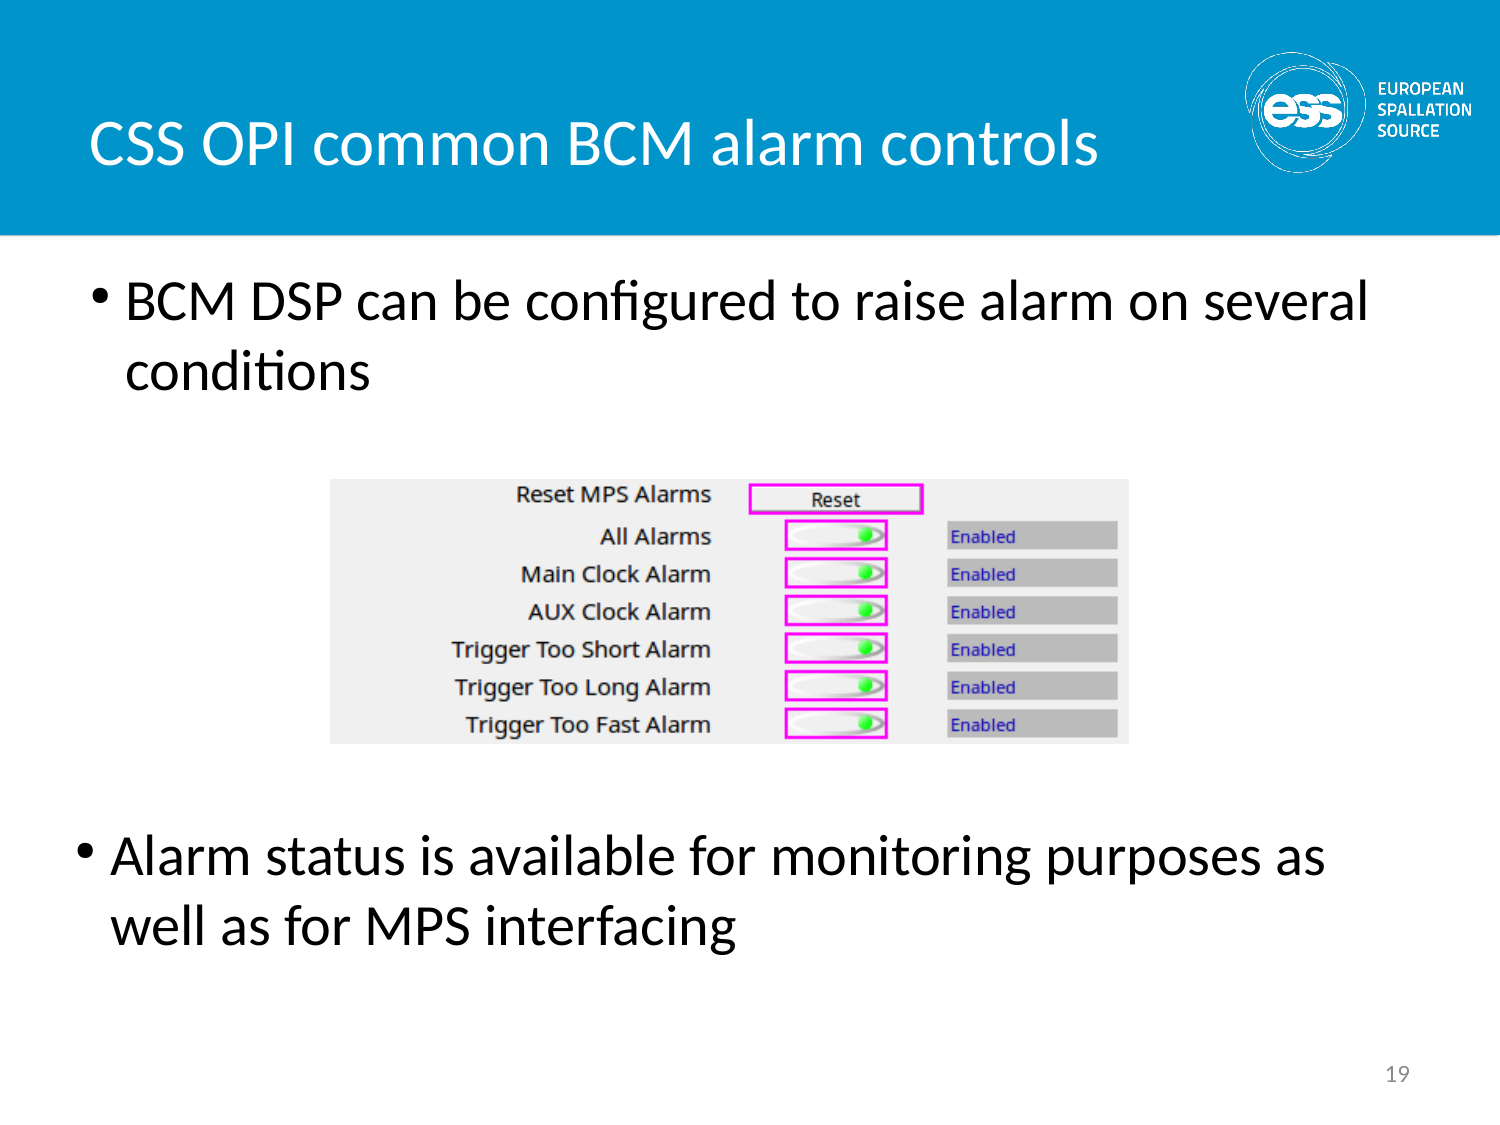

CSS OPI common BCM alarm controls
BCM DSP can be configured to raise alarm on several conditions
Alarm status is available for monitoring purposes as well as for MPS interfacing